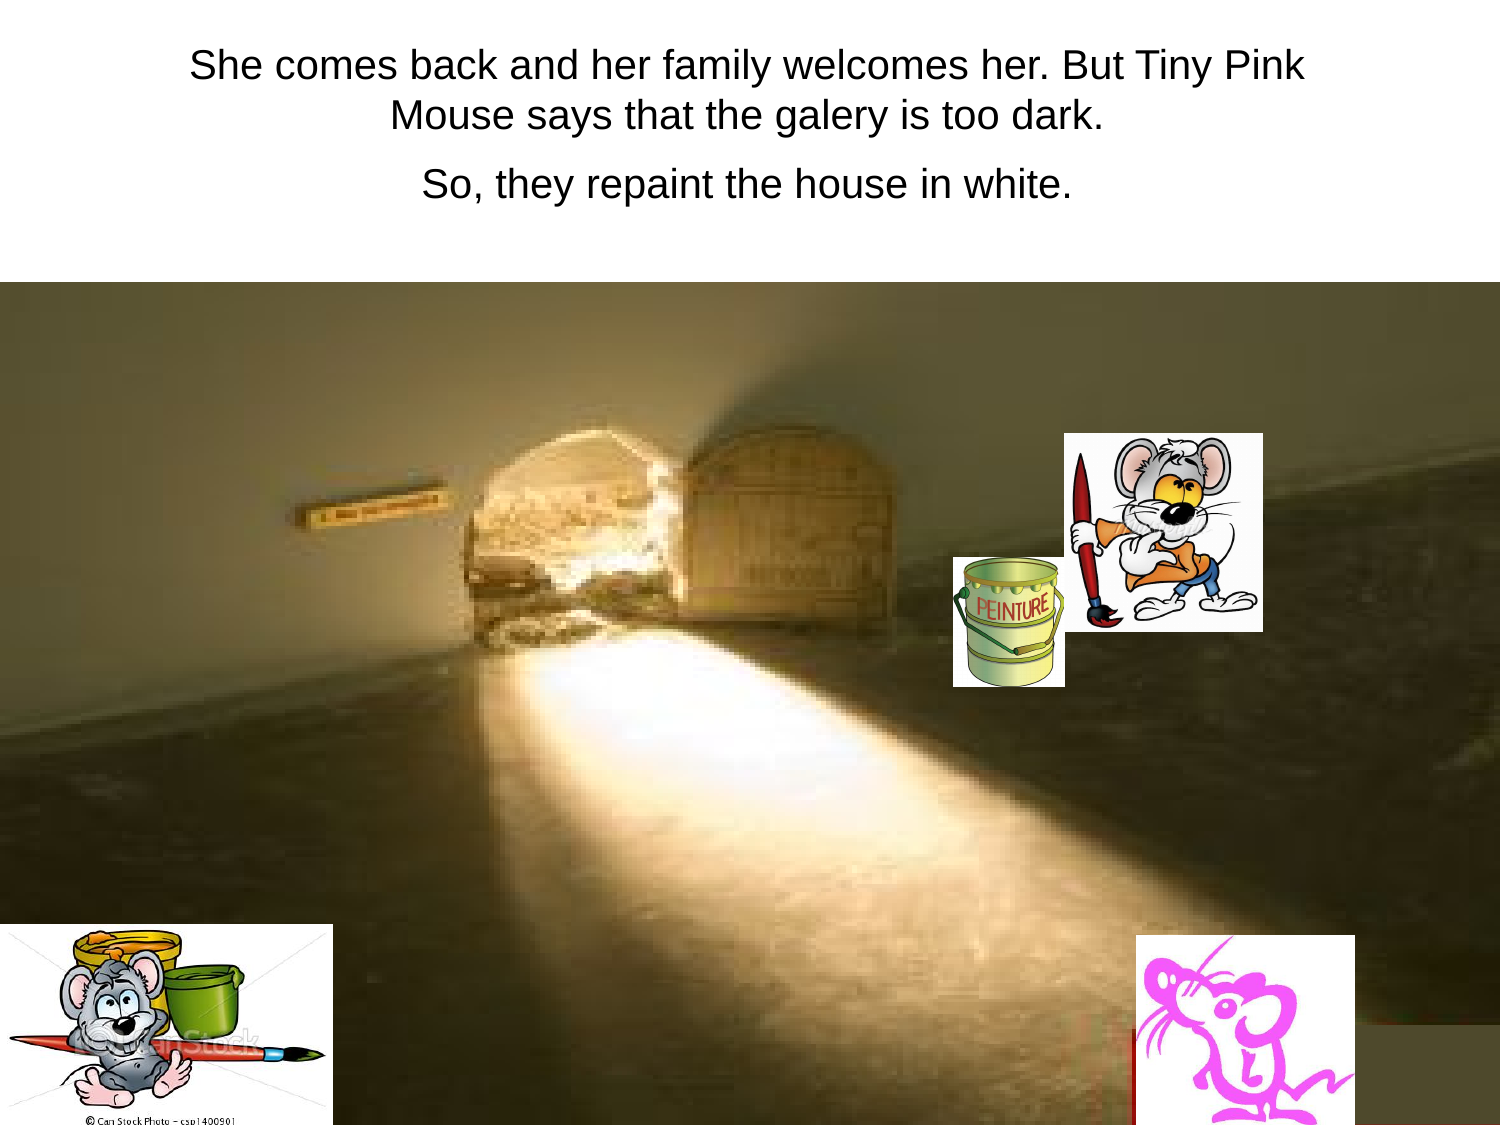

She comes back and her family welcomes her. But Tiny Pink Mouse says that the galery is too dark.
So, they repaint the house in white.